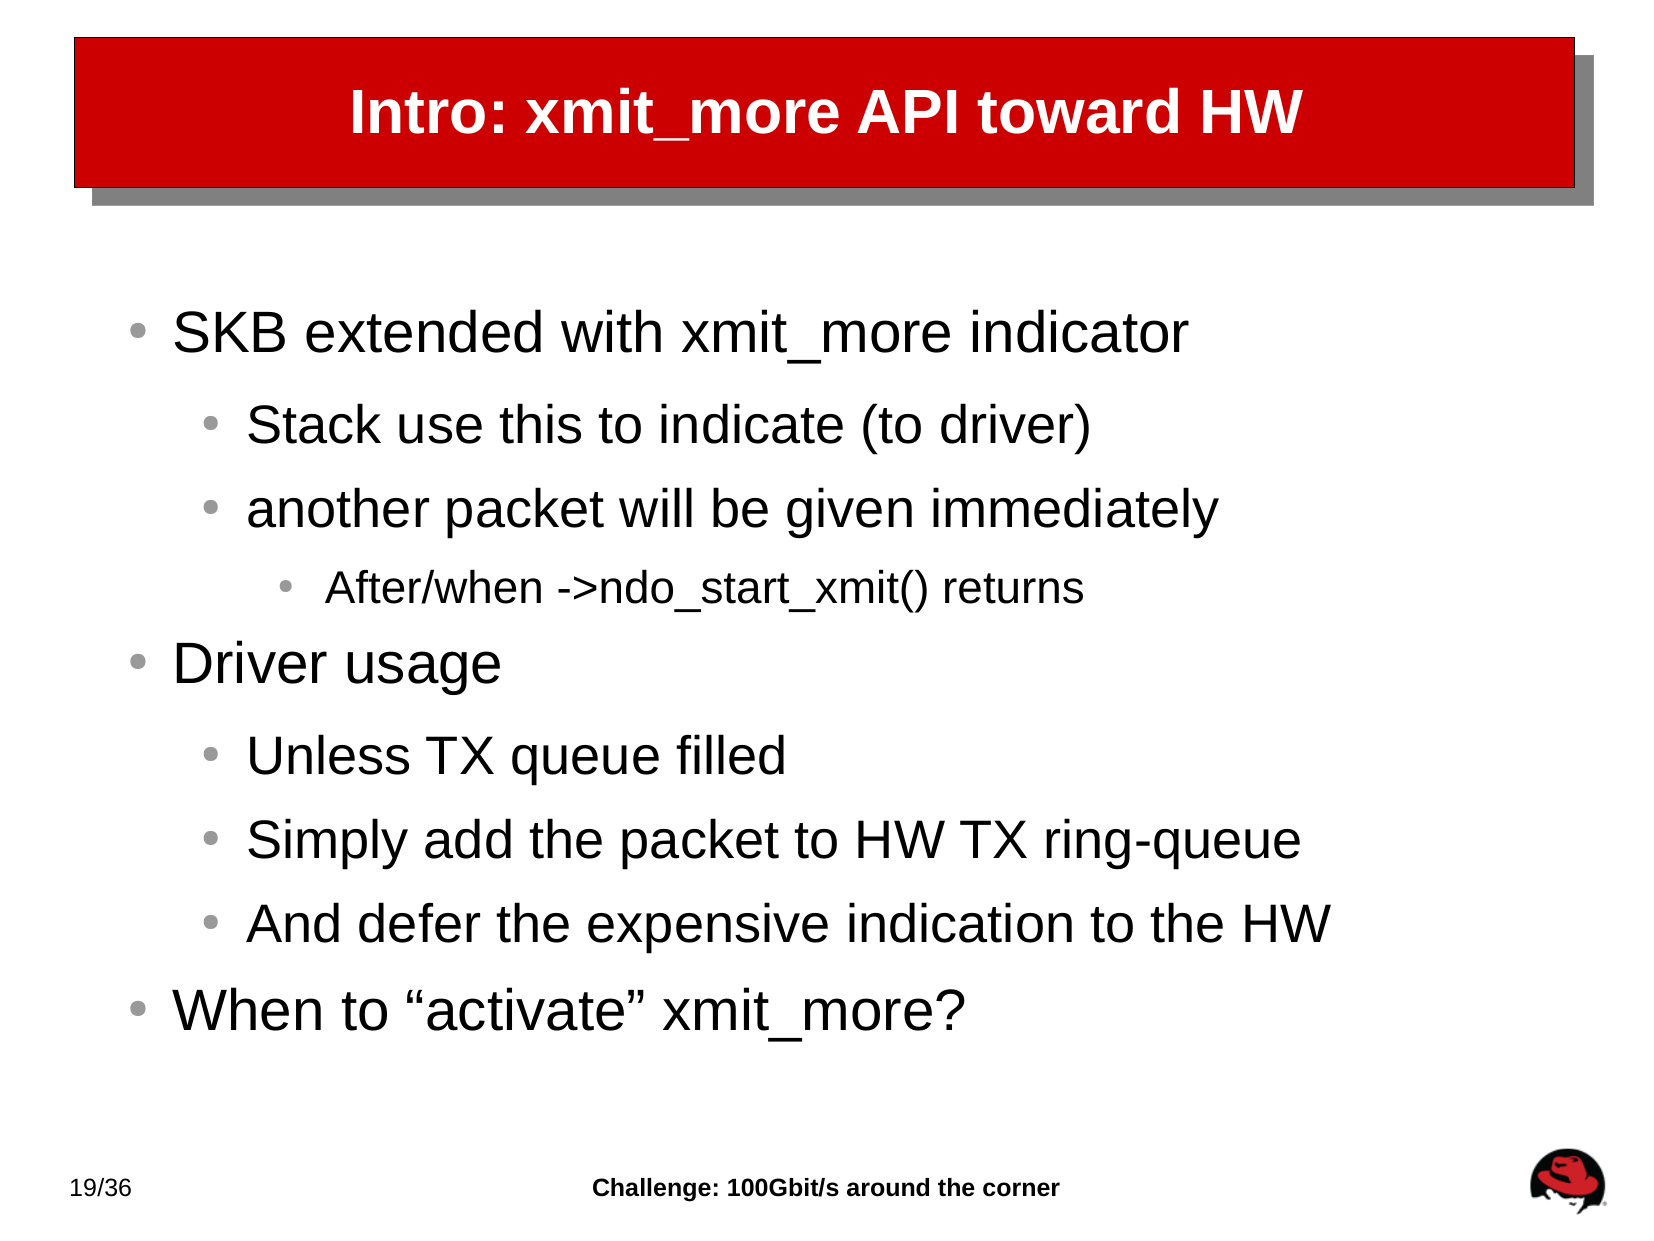

# Intro: xmit_more API toward HW
SKB extended with xmit_more indicator
Stack use this to indicate (to driver)
another packet will be given immediately
After/when ->ndo_start_xmit() returns
Driver usage
Unless TX queue filled
Simply add the packet to HW TX ring-queue
And defer the expensive indication to the HW
When to “activate” xmit_more?